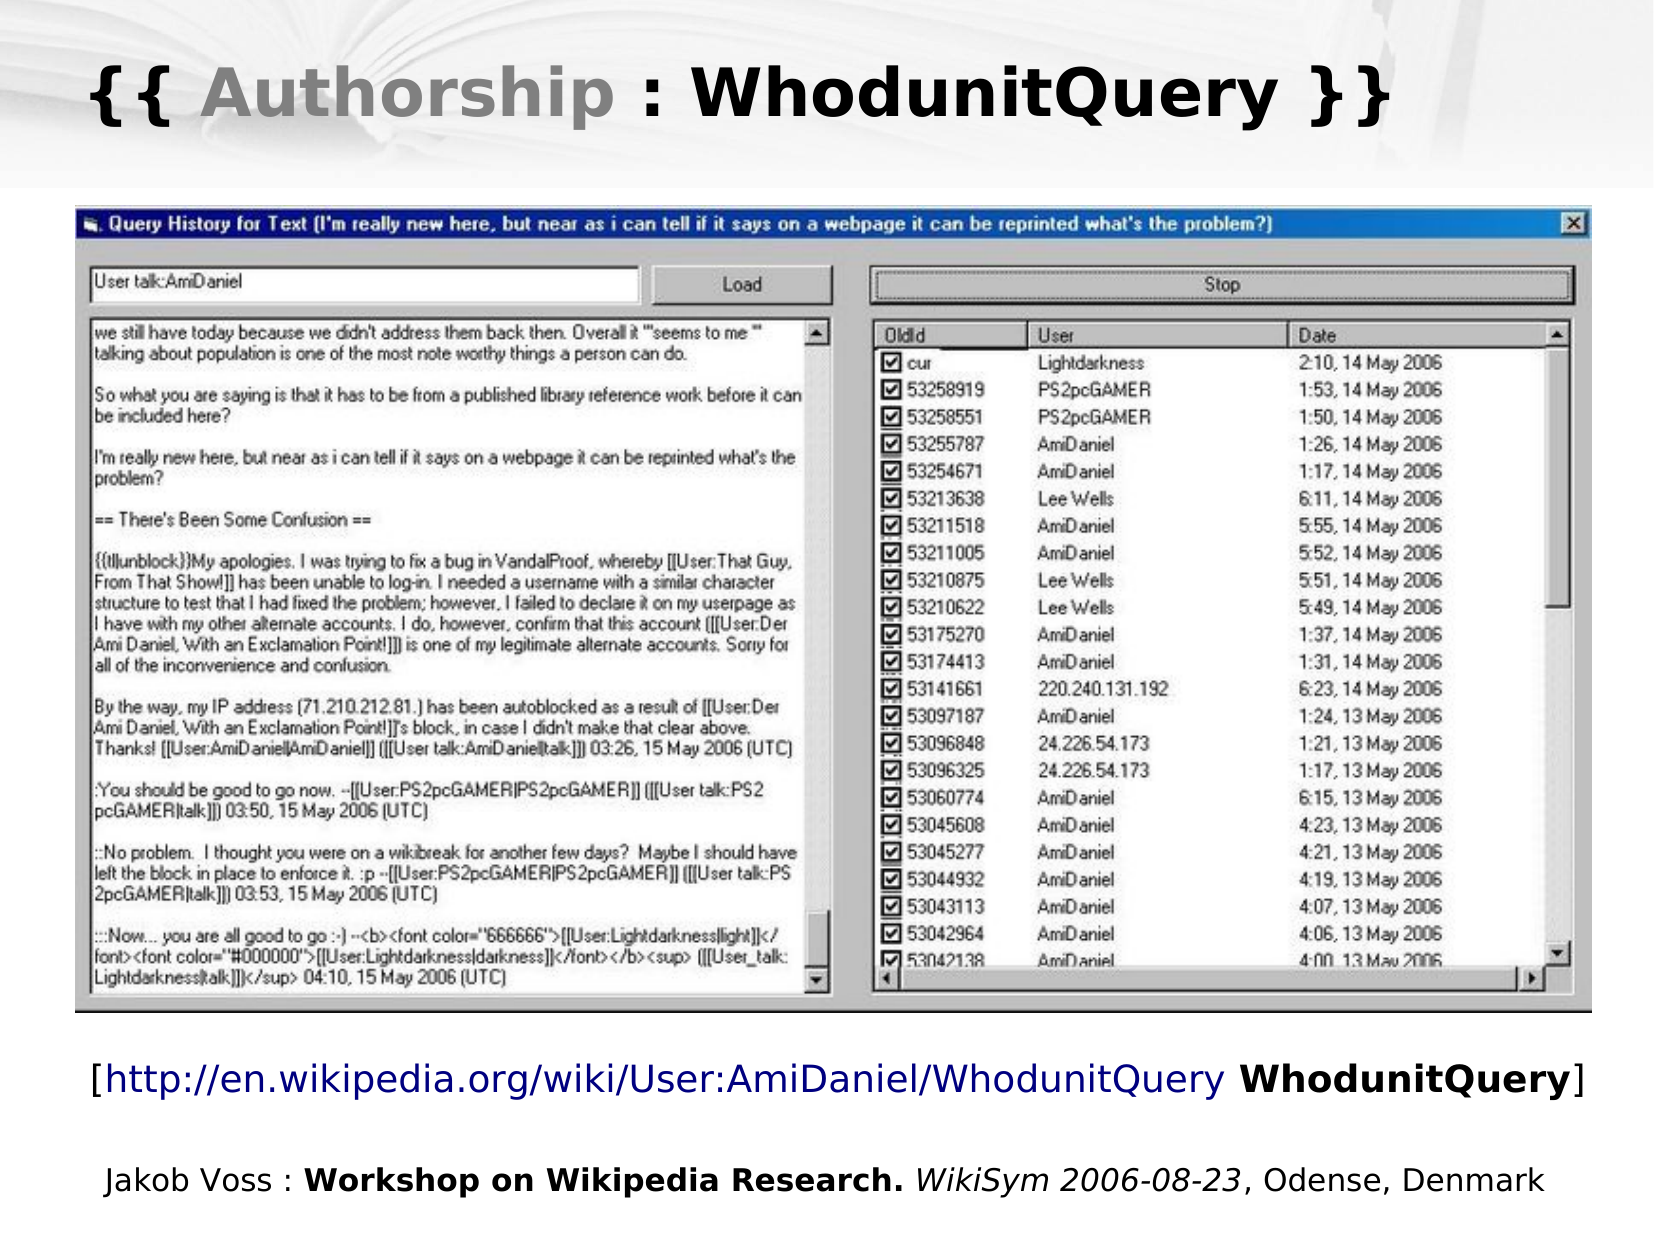

# {{ Authorship : WhodunitQuery }}
[http://en.wikipedia.org/wiki/User:AmiDaniel/WhodunitQuery WhodunitQuery]